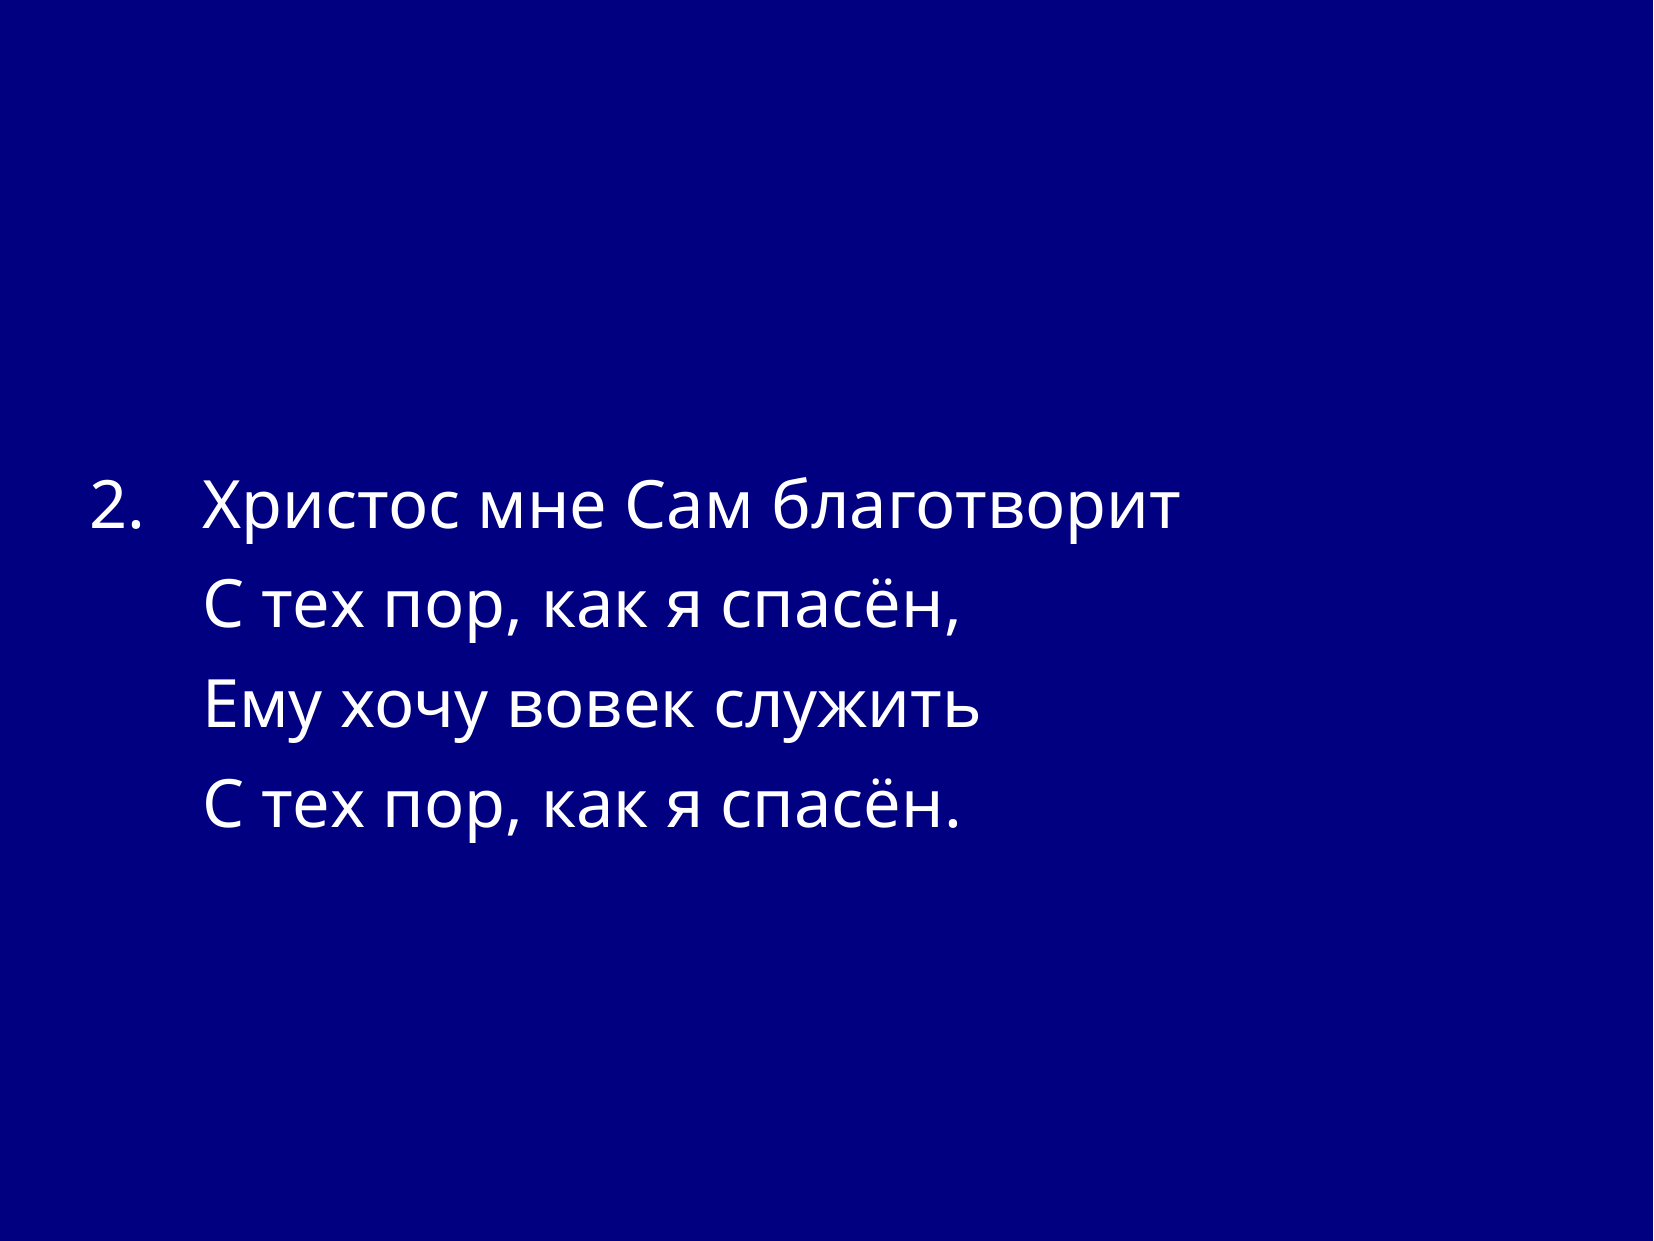

2.	Христос мне Сам благотворит
	С тех пор, как я спасён,
	Ему хочу вовек служить
	С тех пор, как я спасён.